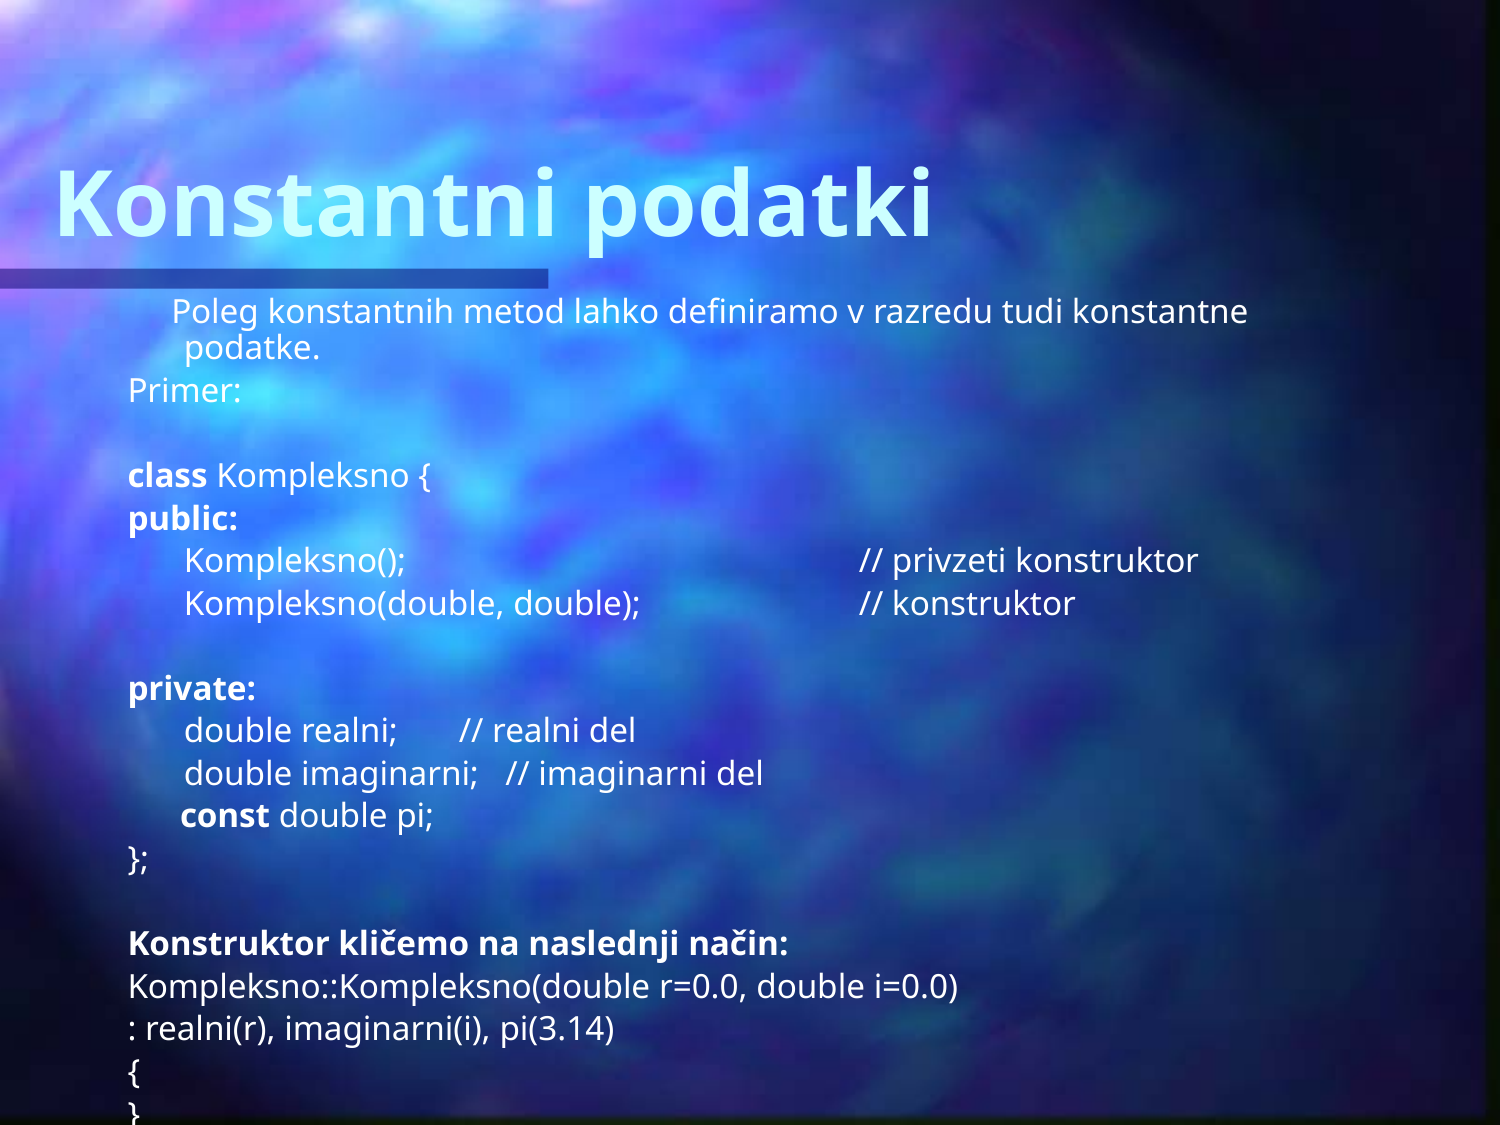

# Konstantni podatki
 Poleg konstantnih metod lahko definiramo v razredu tudi konstantne podatke.
Primer:
class Kompleksno {
public:
	Kompleksno(); 		 	// privzeti konstruktor
	Kompleksno(double, double); 			// konstruktor
private:
	double realni; // realni del
	double imaginarni; // imaginarni del
 const double pi;
};
Konstruktor kličemo na naslednji način:
Kompleksno::Kompleksno(double r=0.0, double i=0.0)
: realni(r), imaginarni(i), pi(3.14)
{
}